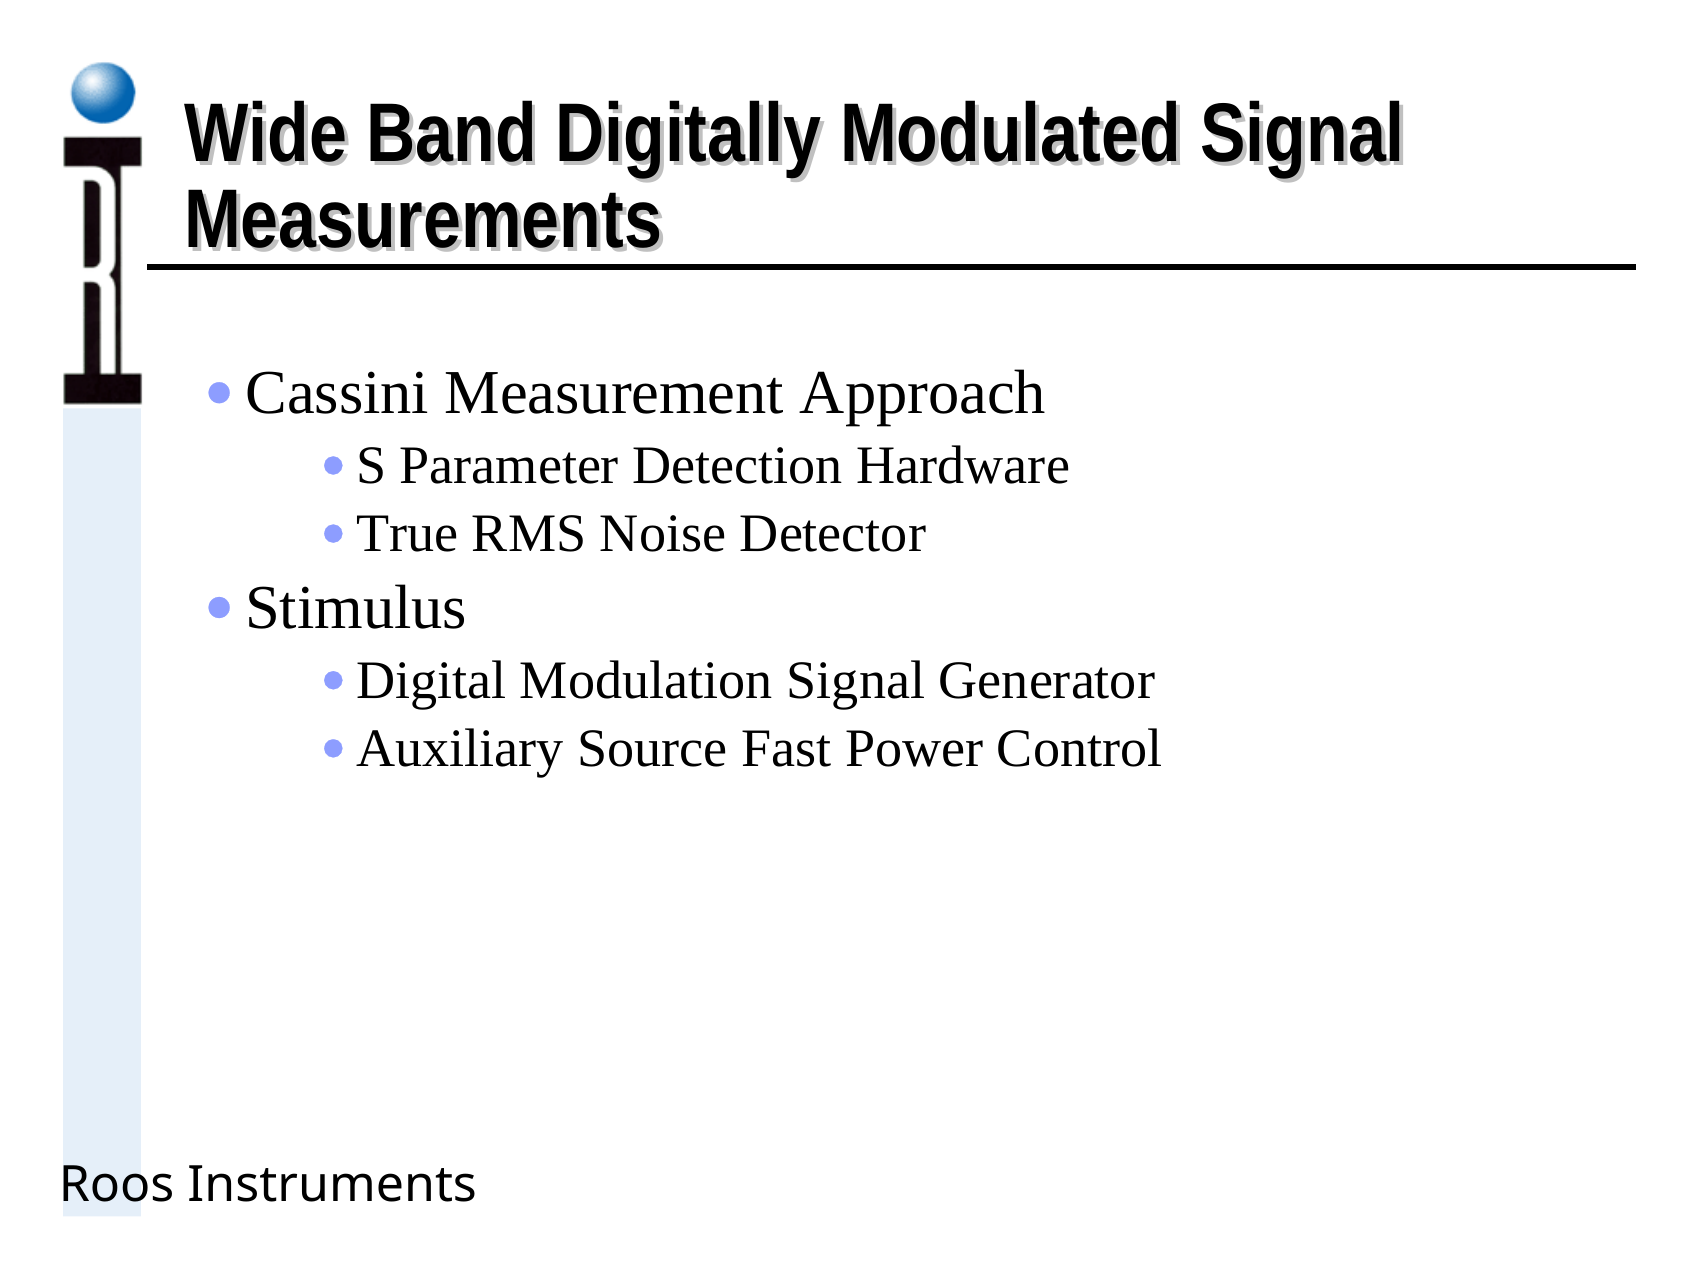

Wide Band Digitally Modulated Signal Measurements
Cassini Measurement Approach
S Parameter Detection Hardware
True RMS Noise Detector
Stimulus
Digital Modulation Signal Generator
Auxiliary Source Fast Power Control